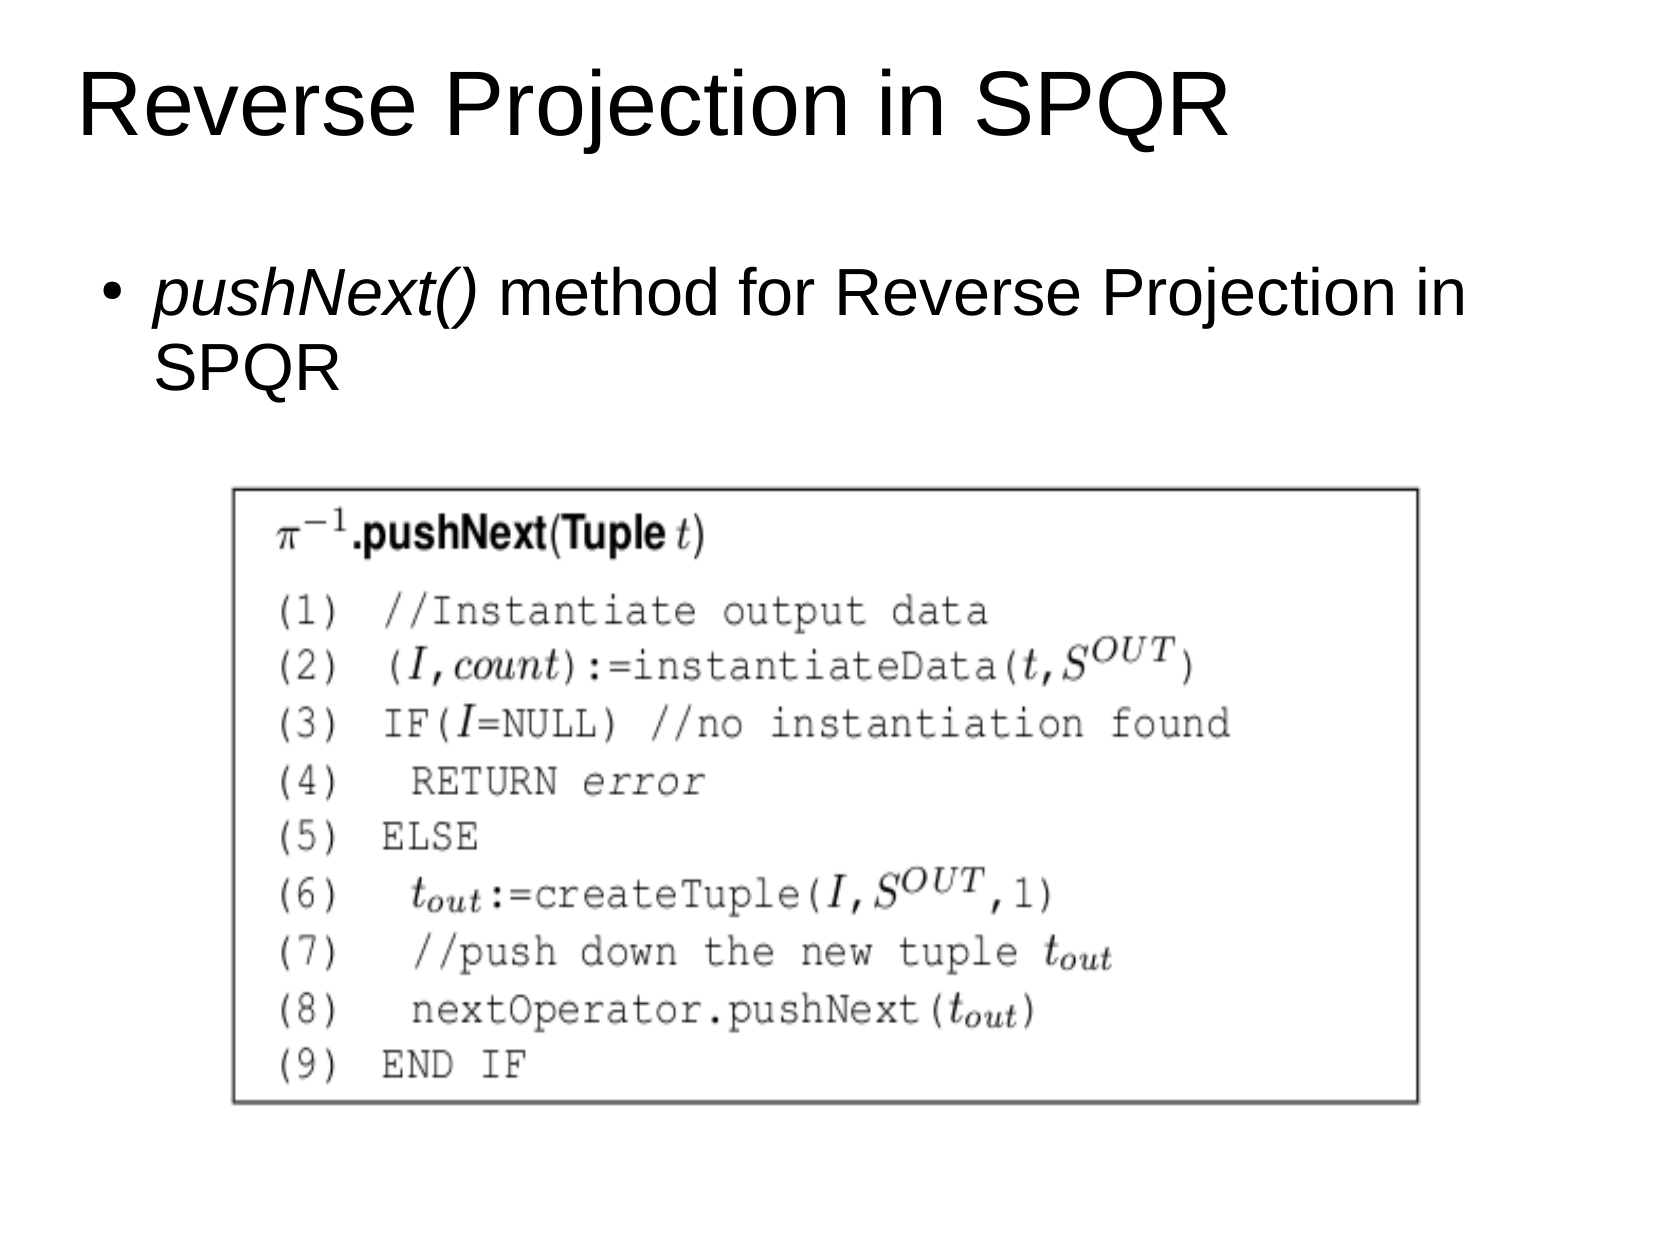

Reverse Projection in SPQR
# pushNext() method for Reverse Projection in SPQR